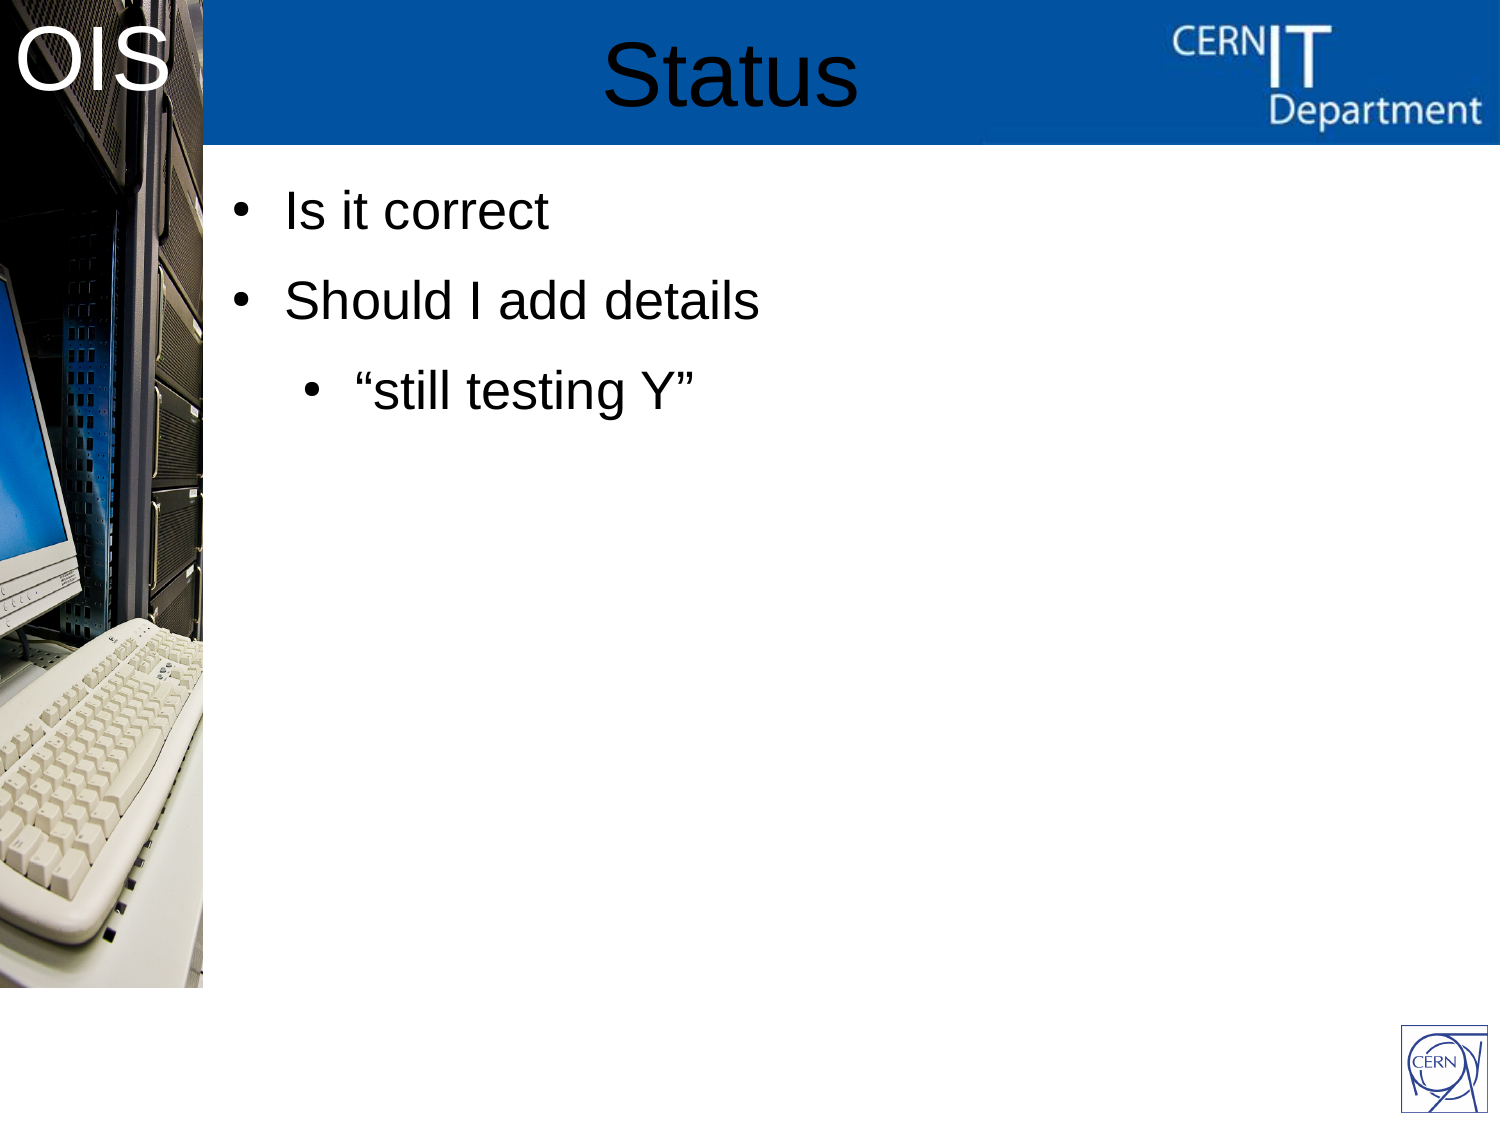

# Status
Is it correct
Should I add details
“still testing Y”